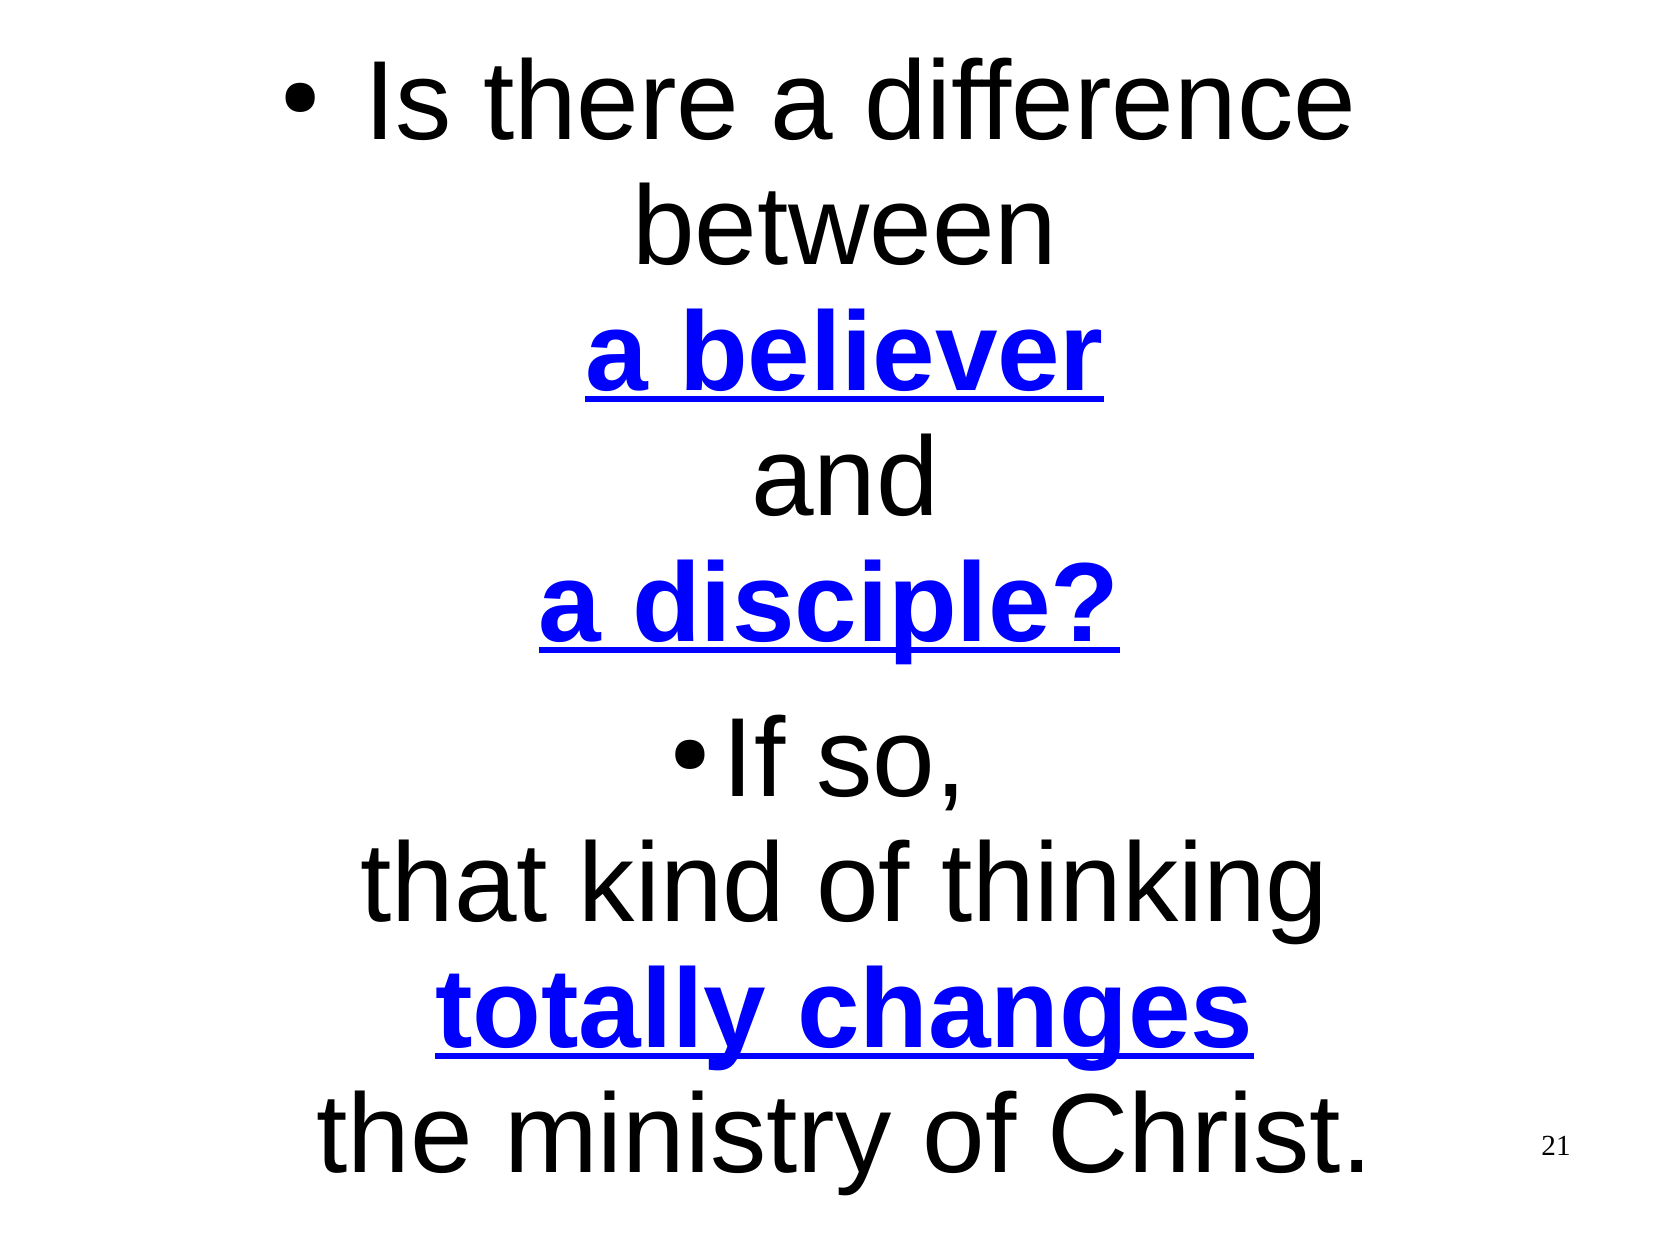

# Is there a difference between a believer and a disciple?
If so,
that kind of thinking
totally changes
the ministry of Christ.
21